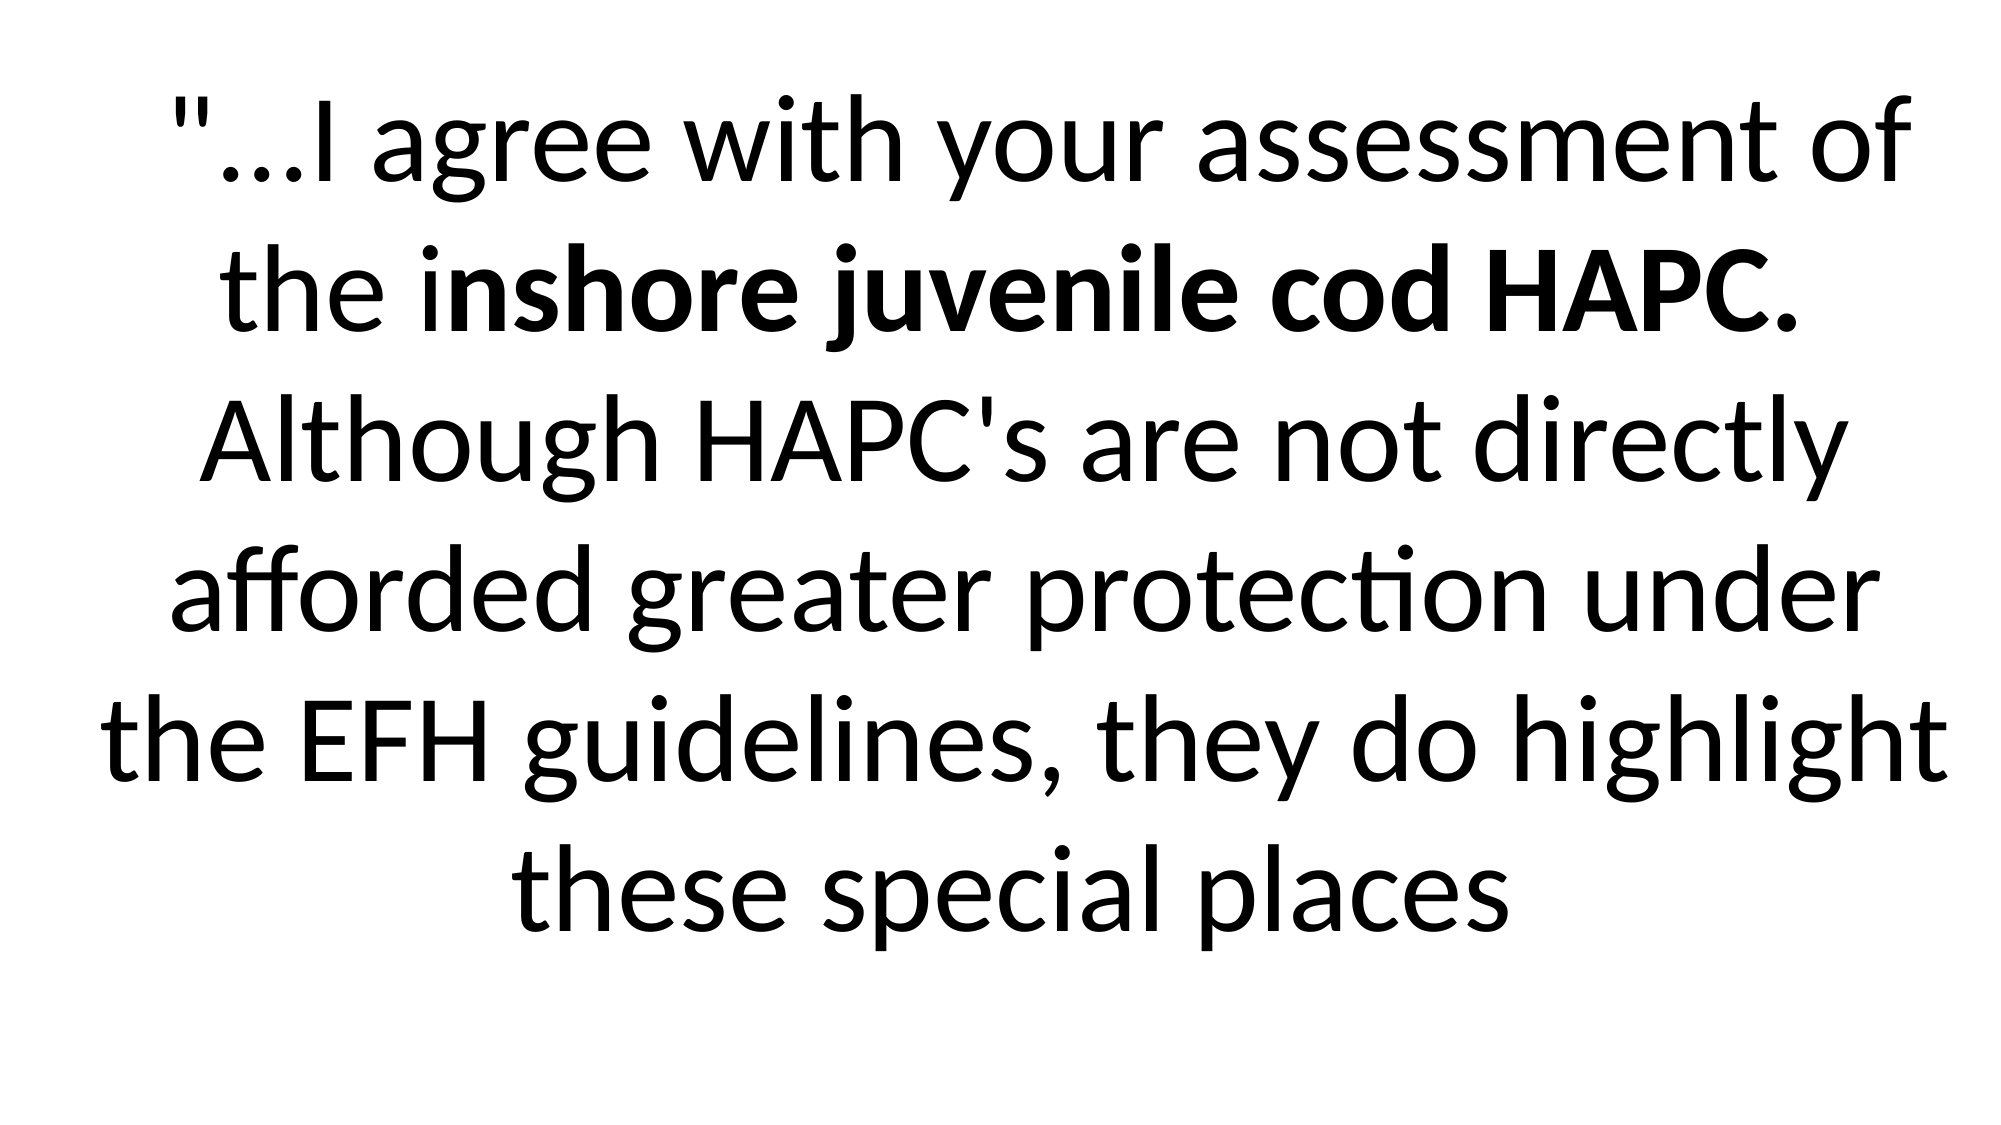

"...I agree with your assessment of the inshore juvenile cod HAPC.  Although HAPC's are not directly afforded greater protection under the EFH guidelines, they do highlight these special places